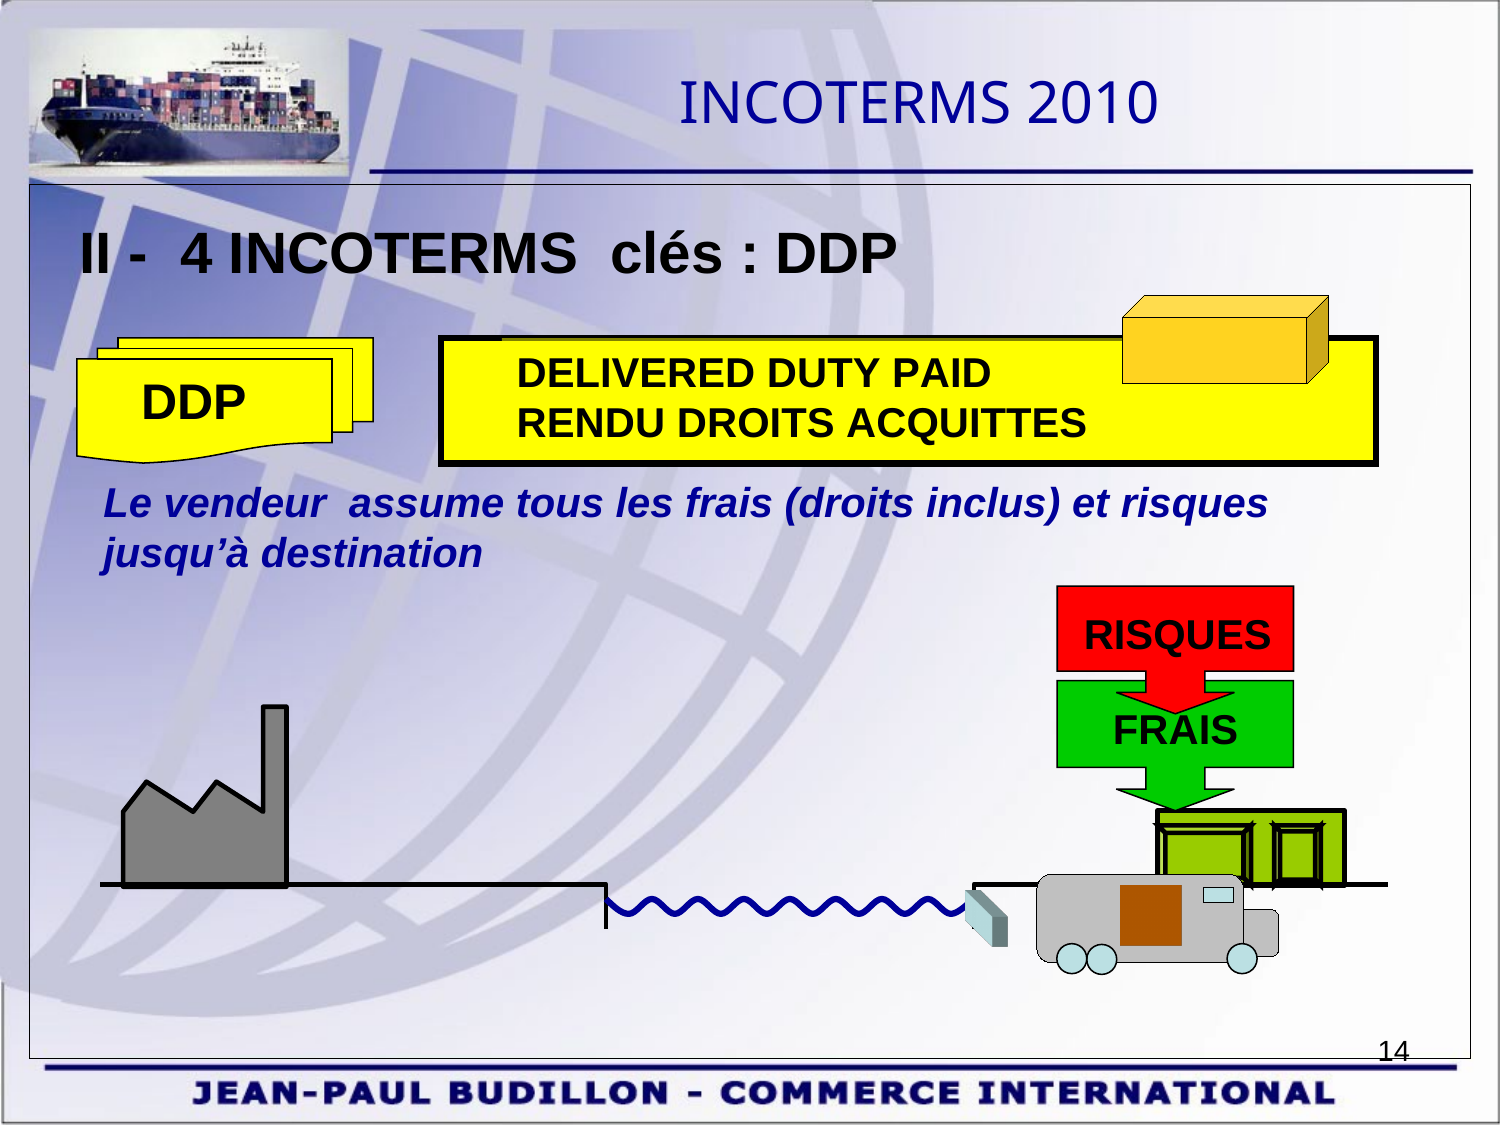

# INCOTERMS 2010
II - 4 INCOTERMS  clés : DDP
DELIVERED DUTY PAID
RENDU DROITS ACQUITTES
DDP
Le vendeur assume tous les frais (droits inclus) et risques jusqu’à destination
RISQUES
FRAIS
14